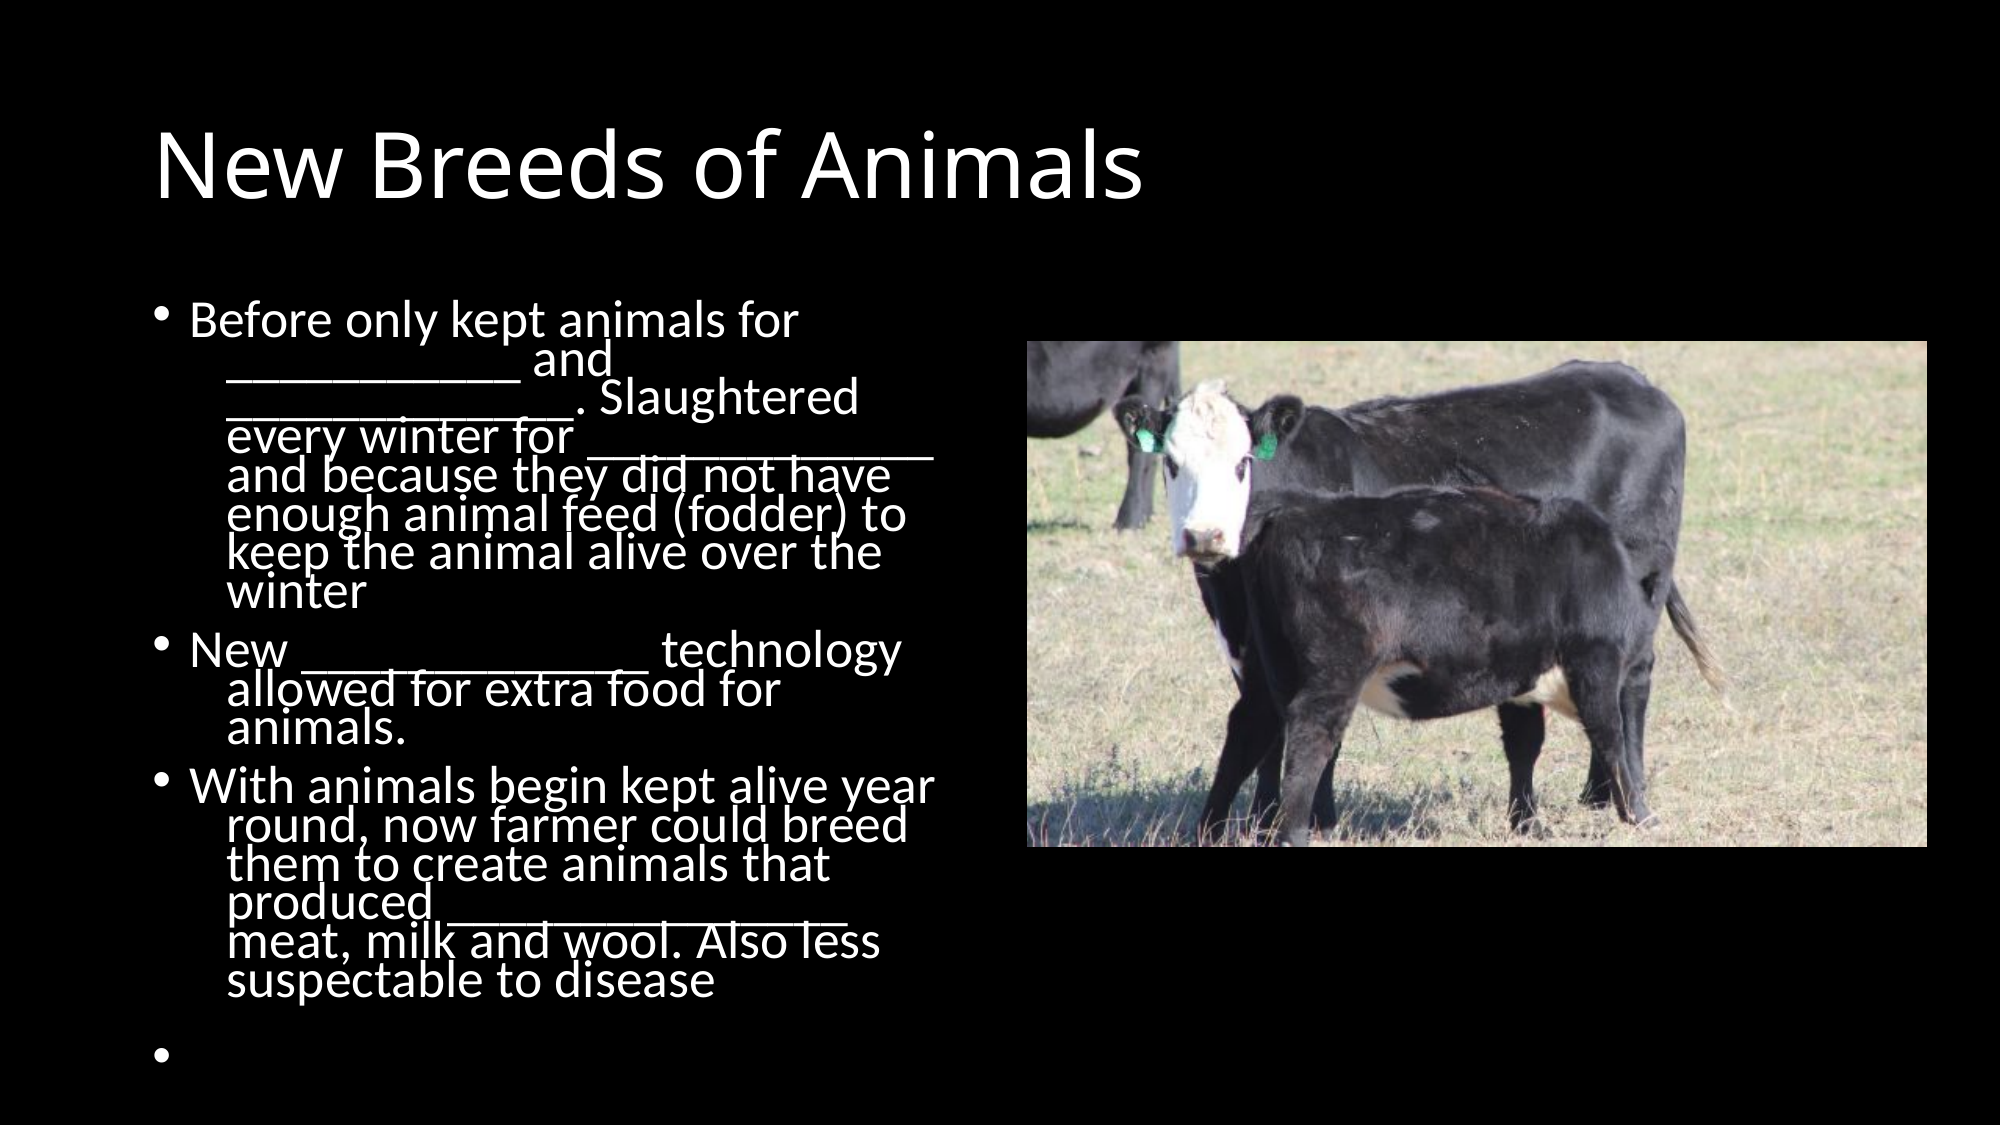

# New Breeds of Animals
Before only kept animals for ___________ and _____________. Slaughtered every winter for _____________ and because they did not have enough animal feed (fodder) to keep the animal alive over the winter
New _____________ technology allowed for extra food for animals.
With animals begin kept alive year round, now farmer could breed them to create animals that produced _______________ meat, milk and wool. Also less suspectable to disease